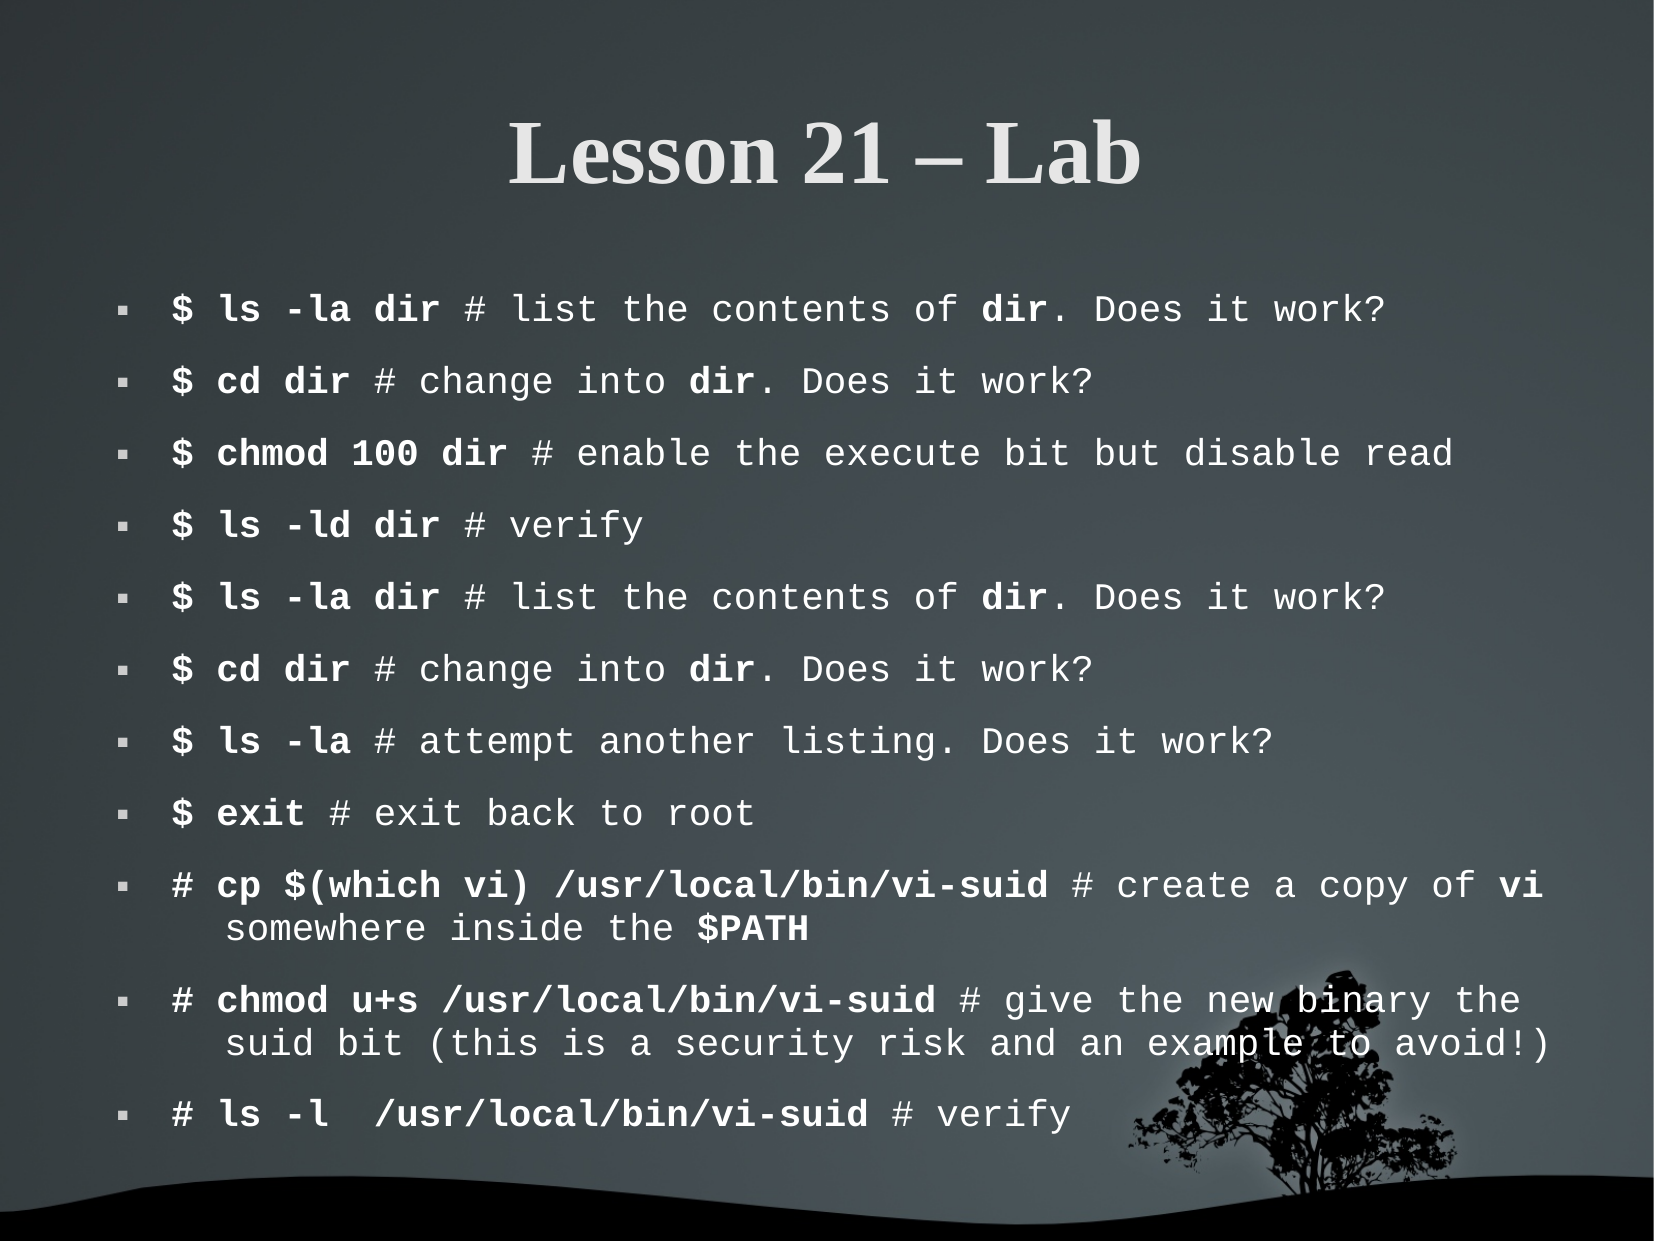

Lesson 21 – Lab
# $ ls -la dir # list the contents of dir. Does it work?
$ cd dir # change into dir. Does it work?
$ chmod 100 dir # enable the execute bit but disable read
$ ls -ld dir # verify
$ ls -la dir # list the contents of dir. Does it work?
$ cd dir # change into dir. Does it work?
$ ls -la # attempt another listing. Does it work?
$ exit # exit back to root
# cp $(which vi) /usr/local/bin/vi-suid # create a copy of vi somewhere inside the $PATH
# chmod u+s /usr/local/bin/vi-suid # give the new binary the suid bit (this is a security risk and an example to avoid!)
# ls -l /usr/local/bin/vi-suid # verify